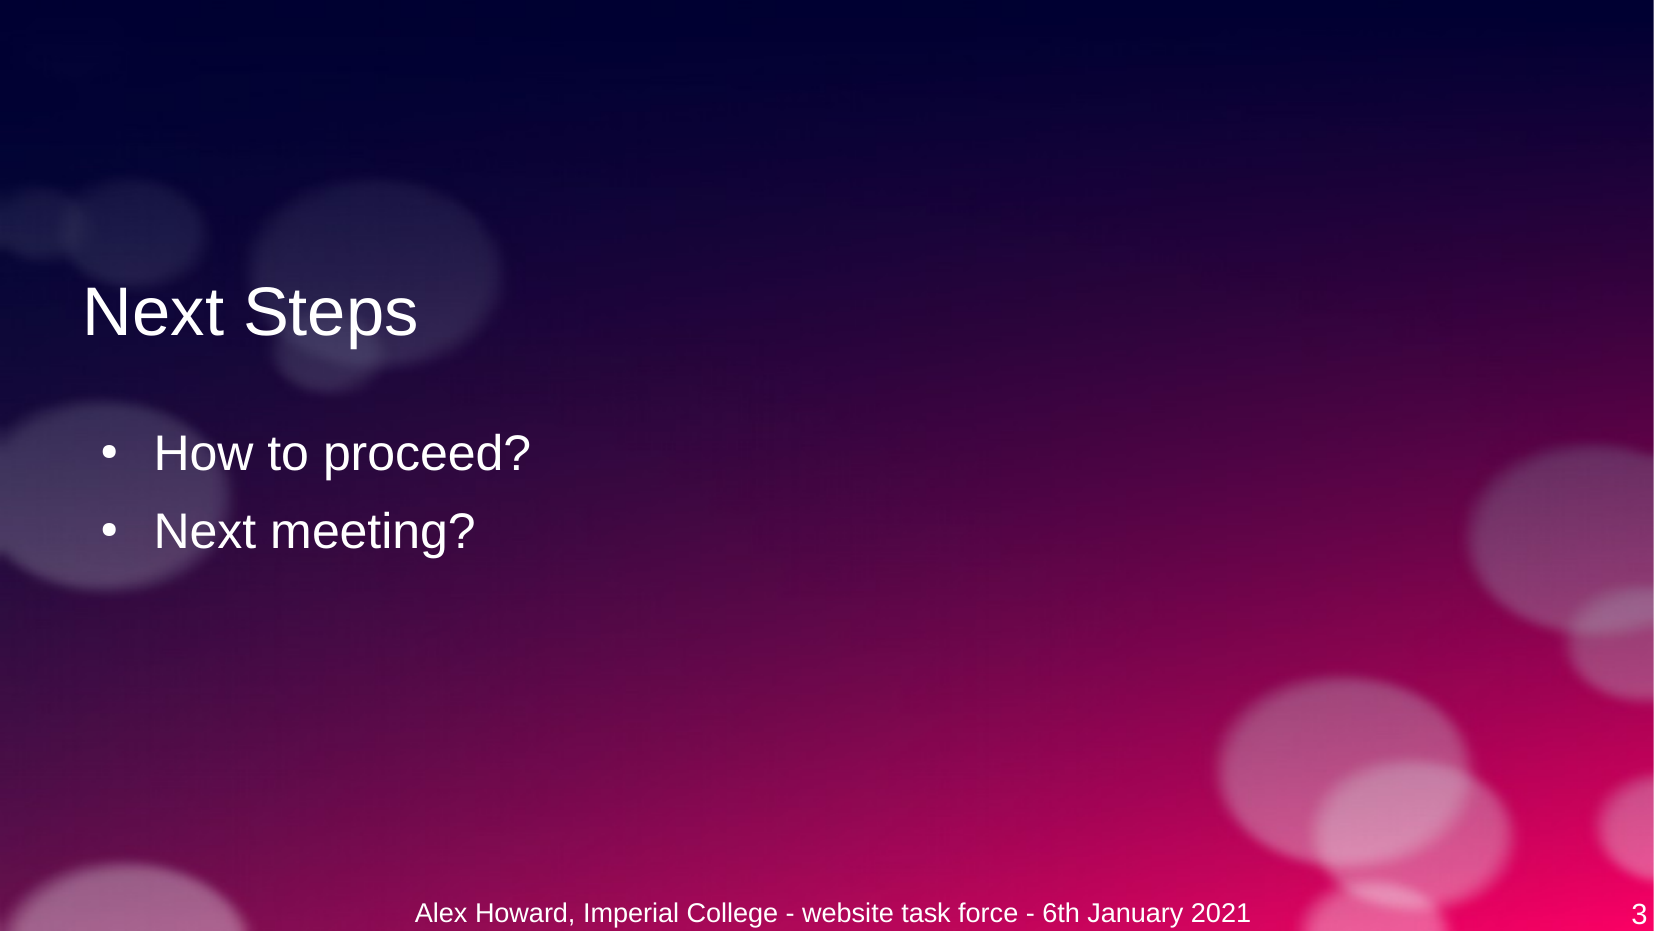

# Next Steps
How to proceed?
Next meeting?
Alex Howard, Imperial College - website task force - 6th January 2021
3